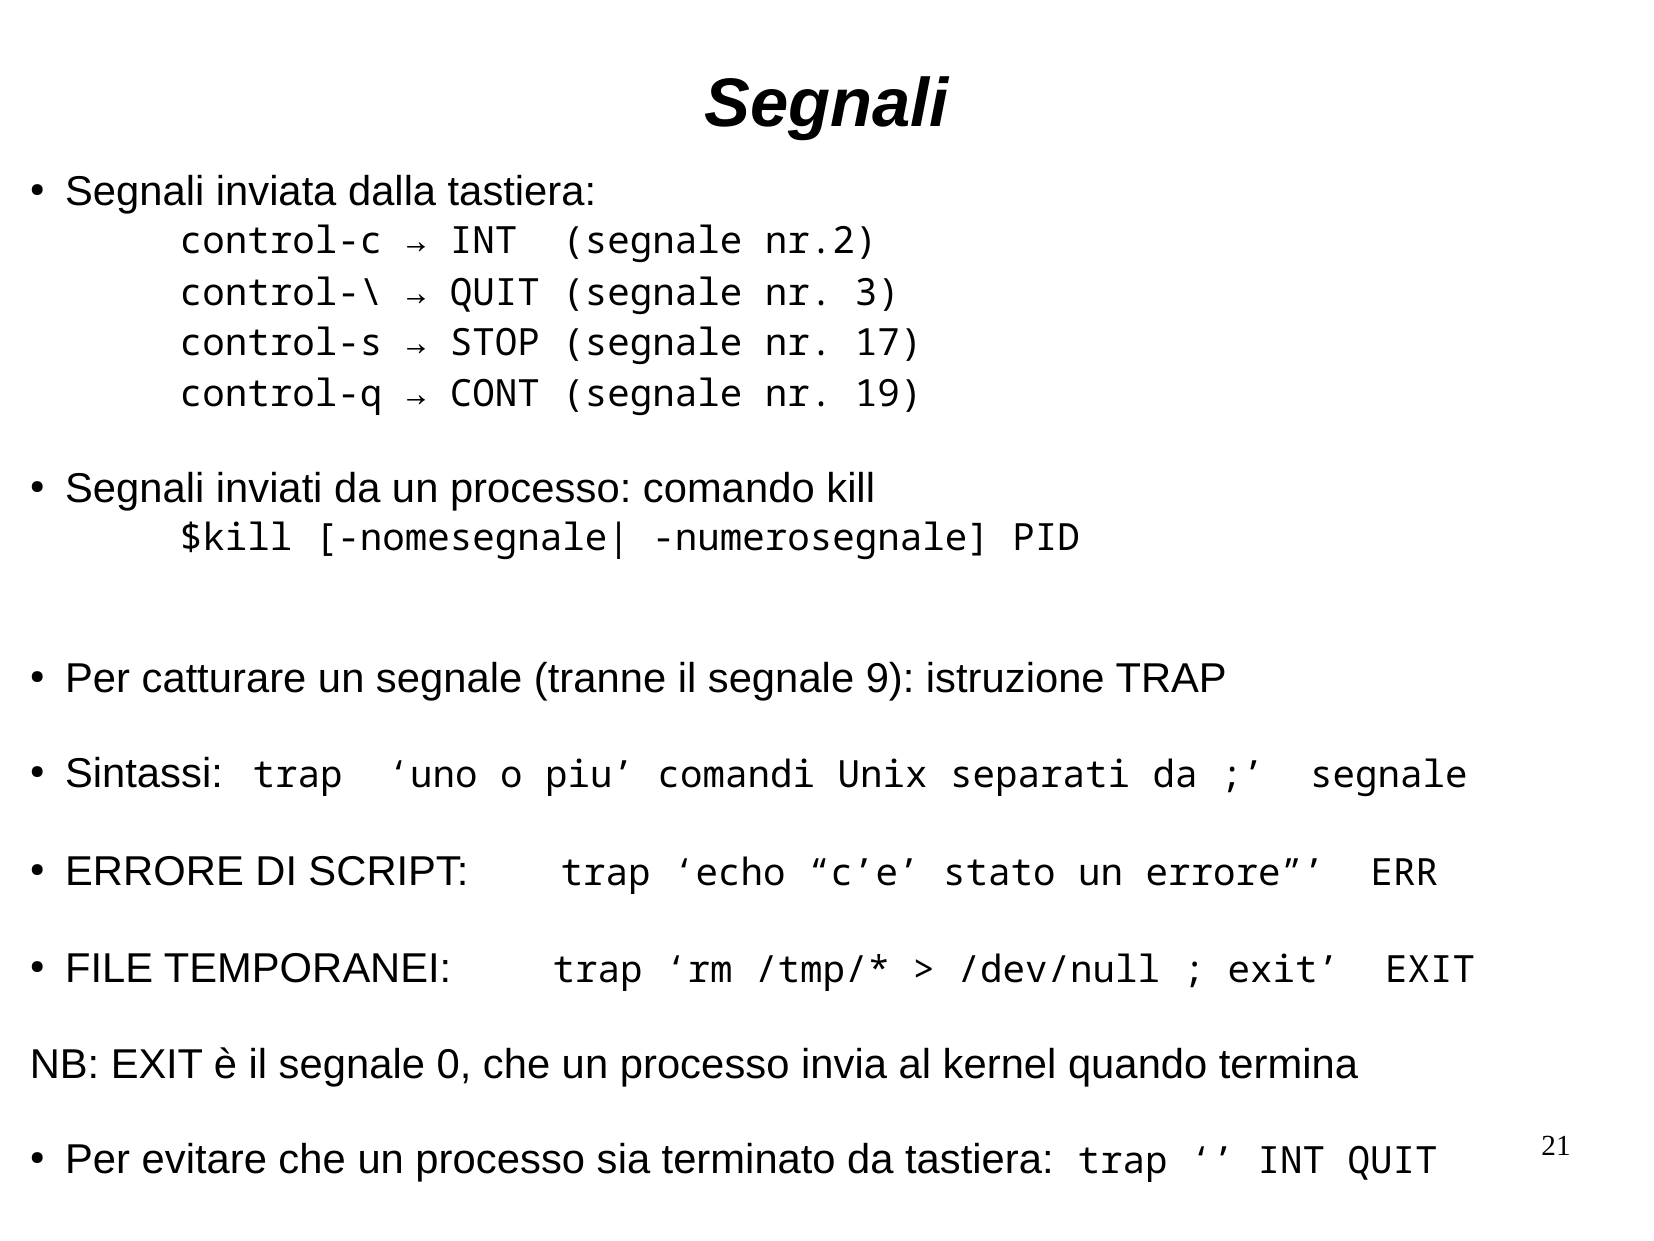

# Segnali
Segnali inviata dalla tastiera:
		control-c	→ INT (segnale nr.2)
		control-\	→ QUIT (segnale nr. 3)
		control-s	→ STOP (segnale nr. 17)
		control-q	→ CONT (segnale nr. 19)
Segnali inviati da un processo: comando kill
		$kill [-nomesegnale| -numerosegnale] PID
Per catturare un segnale (tranne il segnale 9): istruzione TRAP
Sintassi:	trap ‘uno o piu’ comandi Unix separati da ;’ segnale
ERRORE DI SCRIPT:	 trap ‘echo “c’e’ stato un errore”’ ERR
FILE TEMPORANEI:		trap ‘rm /tmp/* > /dev/null ; exit’ EXIT
NB: EXIT è il segnale 0, che un processo invia al kernel quando termina
Per evitare che un processo sia terminato da tastiera:	trap ‘’ INT QUIT
21